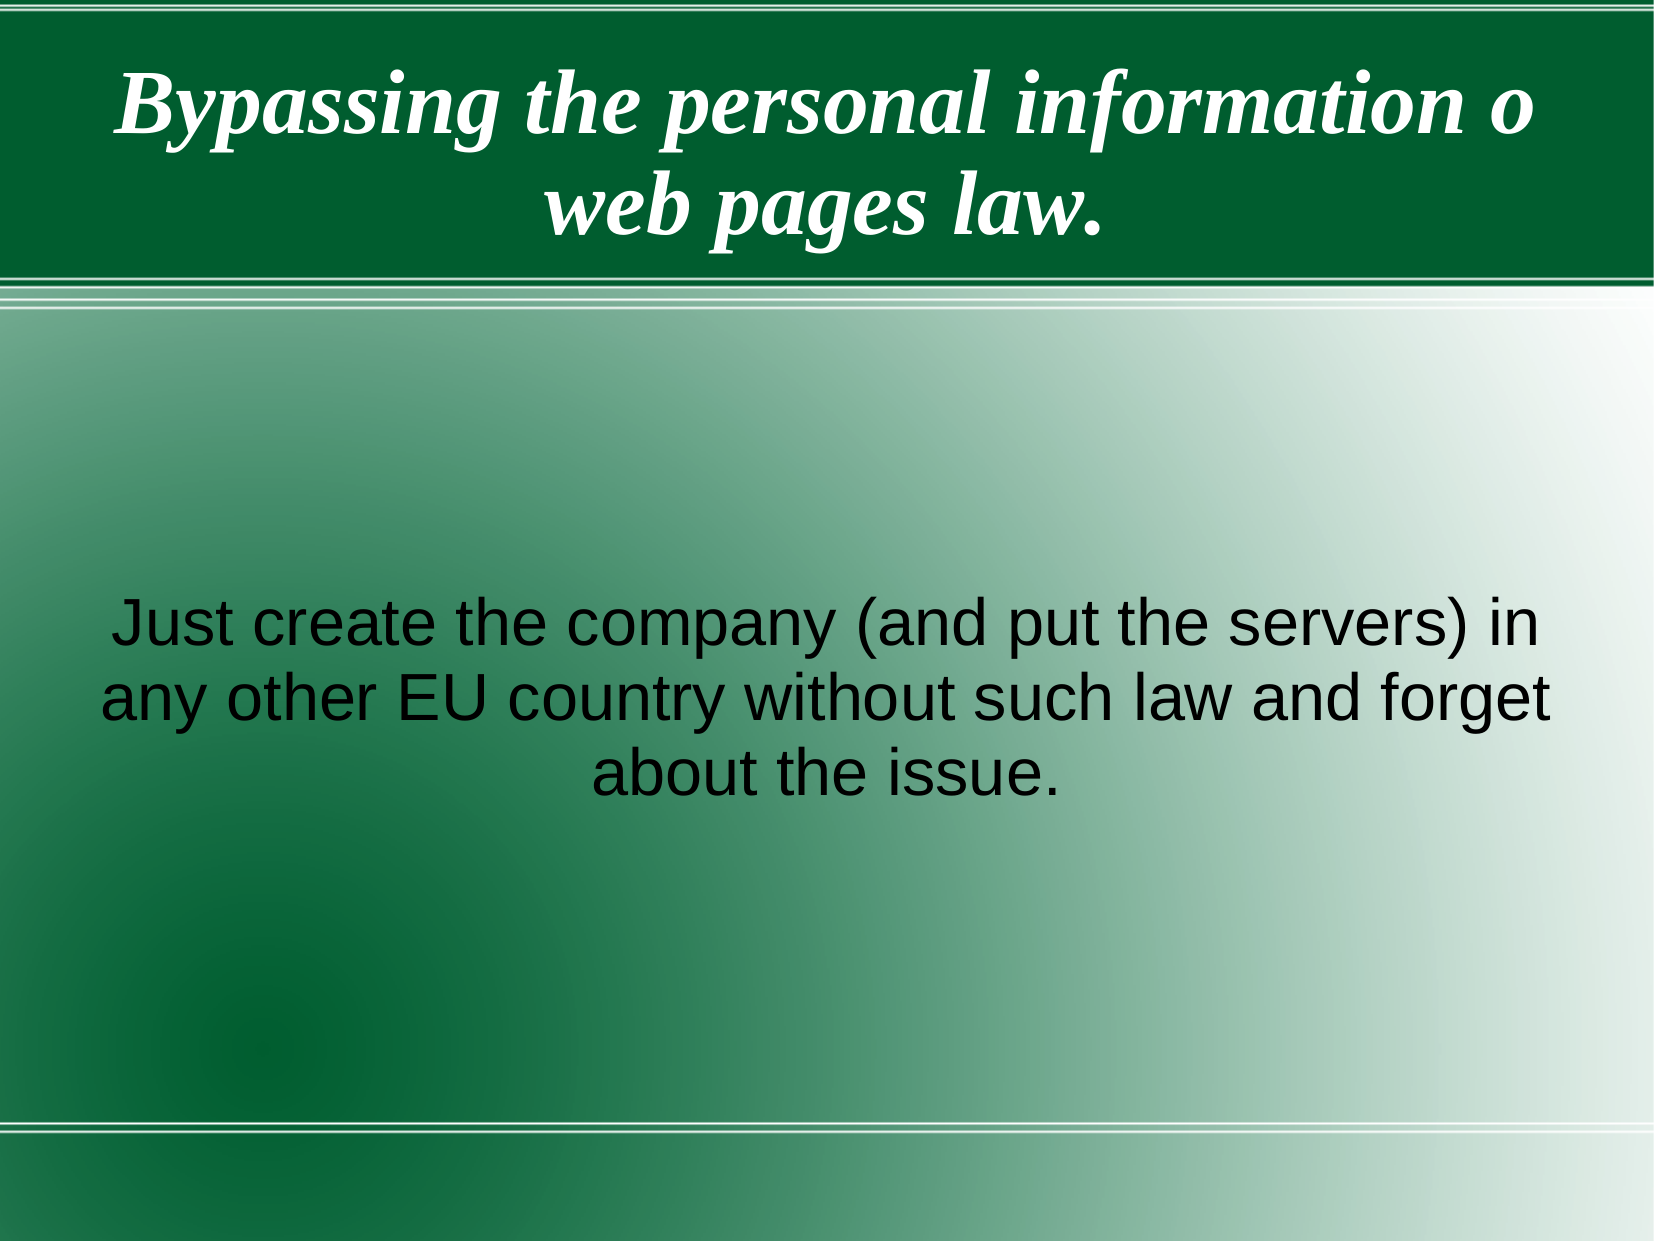

# Bypassing the personal information o web pages law.
Just create the company (and put the servers) in any other EU country without such law and forget about the issue.